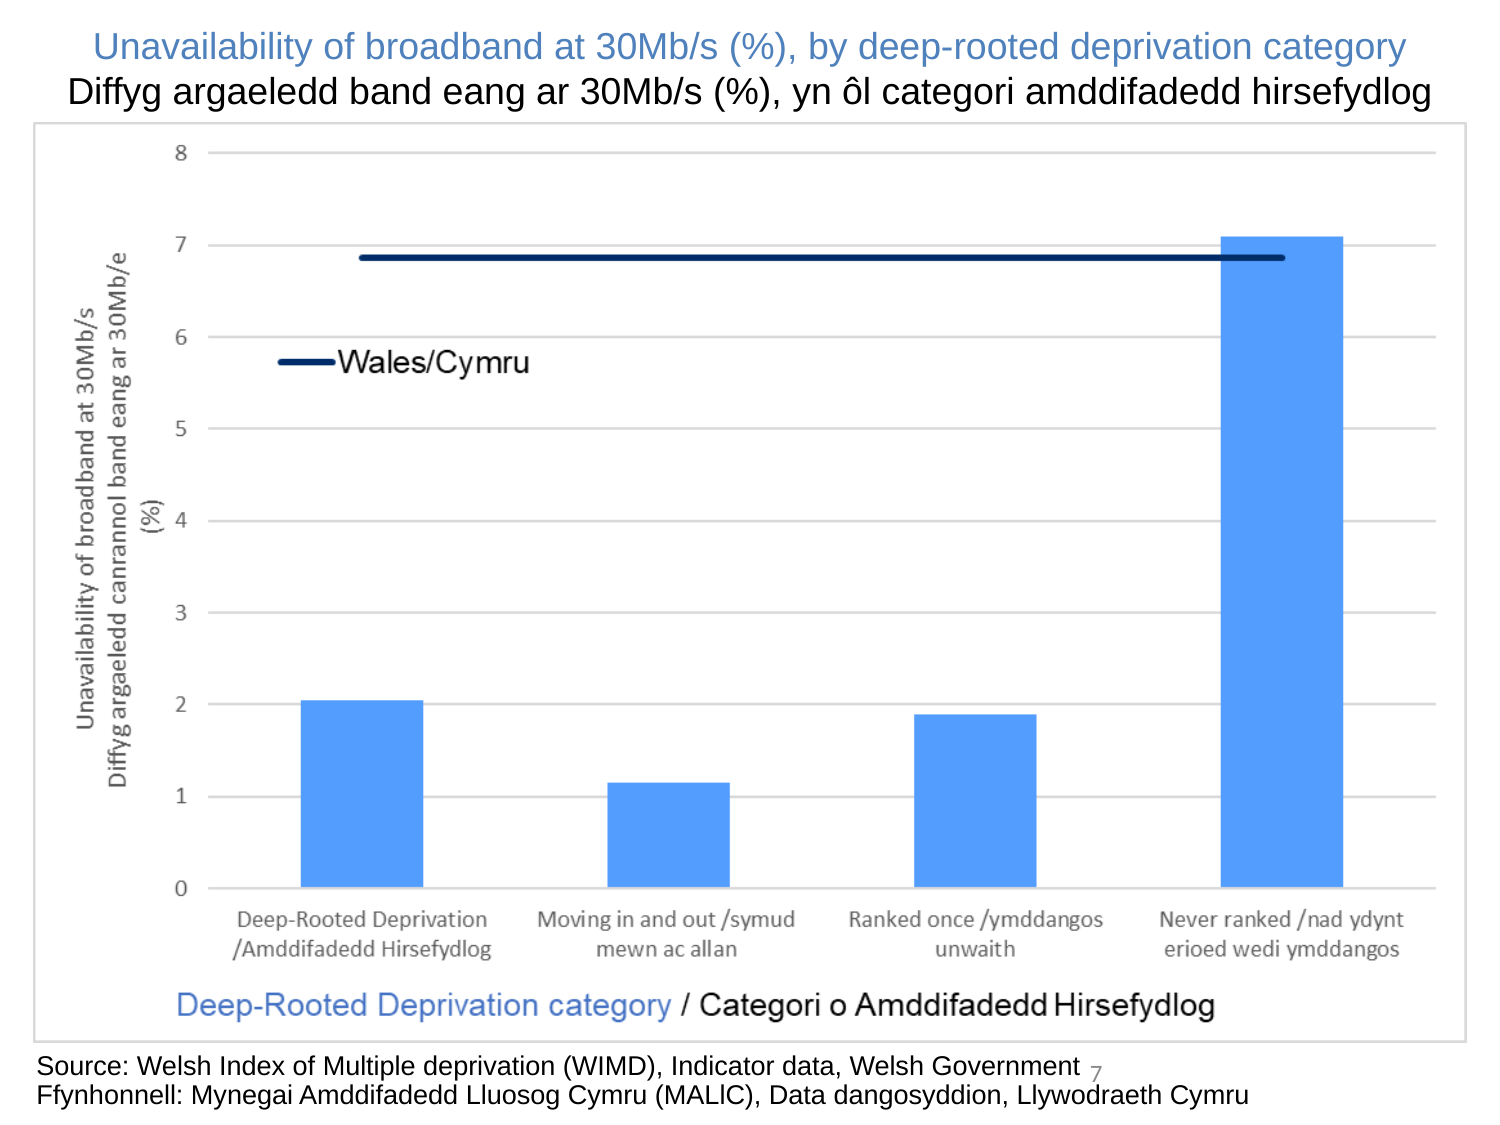

# Unavailability of broadband at 30Mb/s (%), by deep-rooted deprivation category Diffyg argaeledd band eang ar 30Mb/s (%), yn ôl categori amddifadedd hirsefydlog
Source: Welsh Index of Multiple deprivation (WIMD), Indicator data, Welsh Government
Ffynhonnell: Mynegai Amddifadedd Lluosog Cymru (MALlC), Data dangosyddion, Llywodraeth Cymru